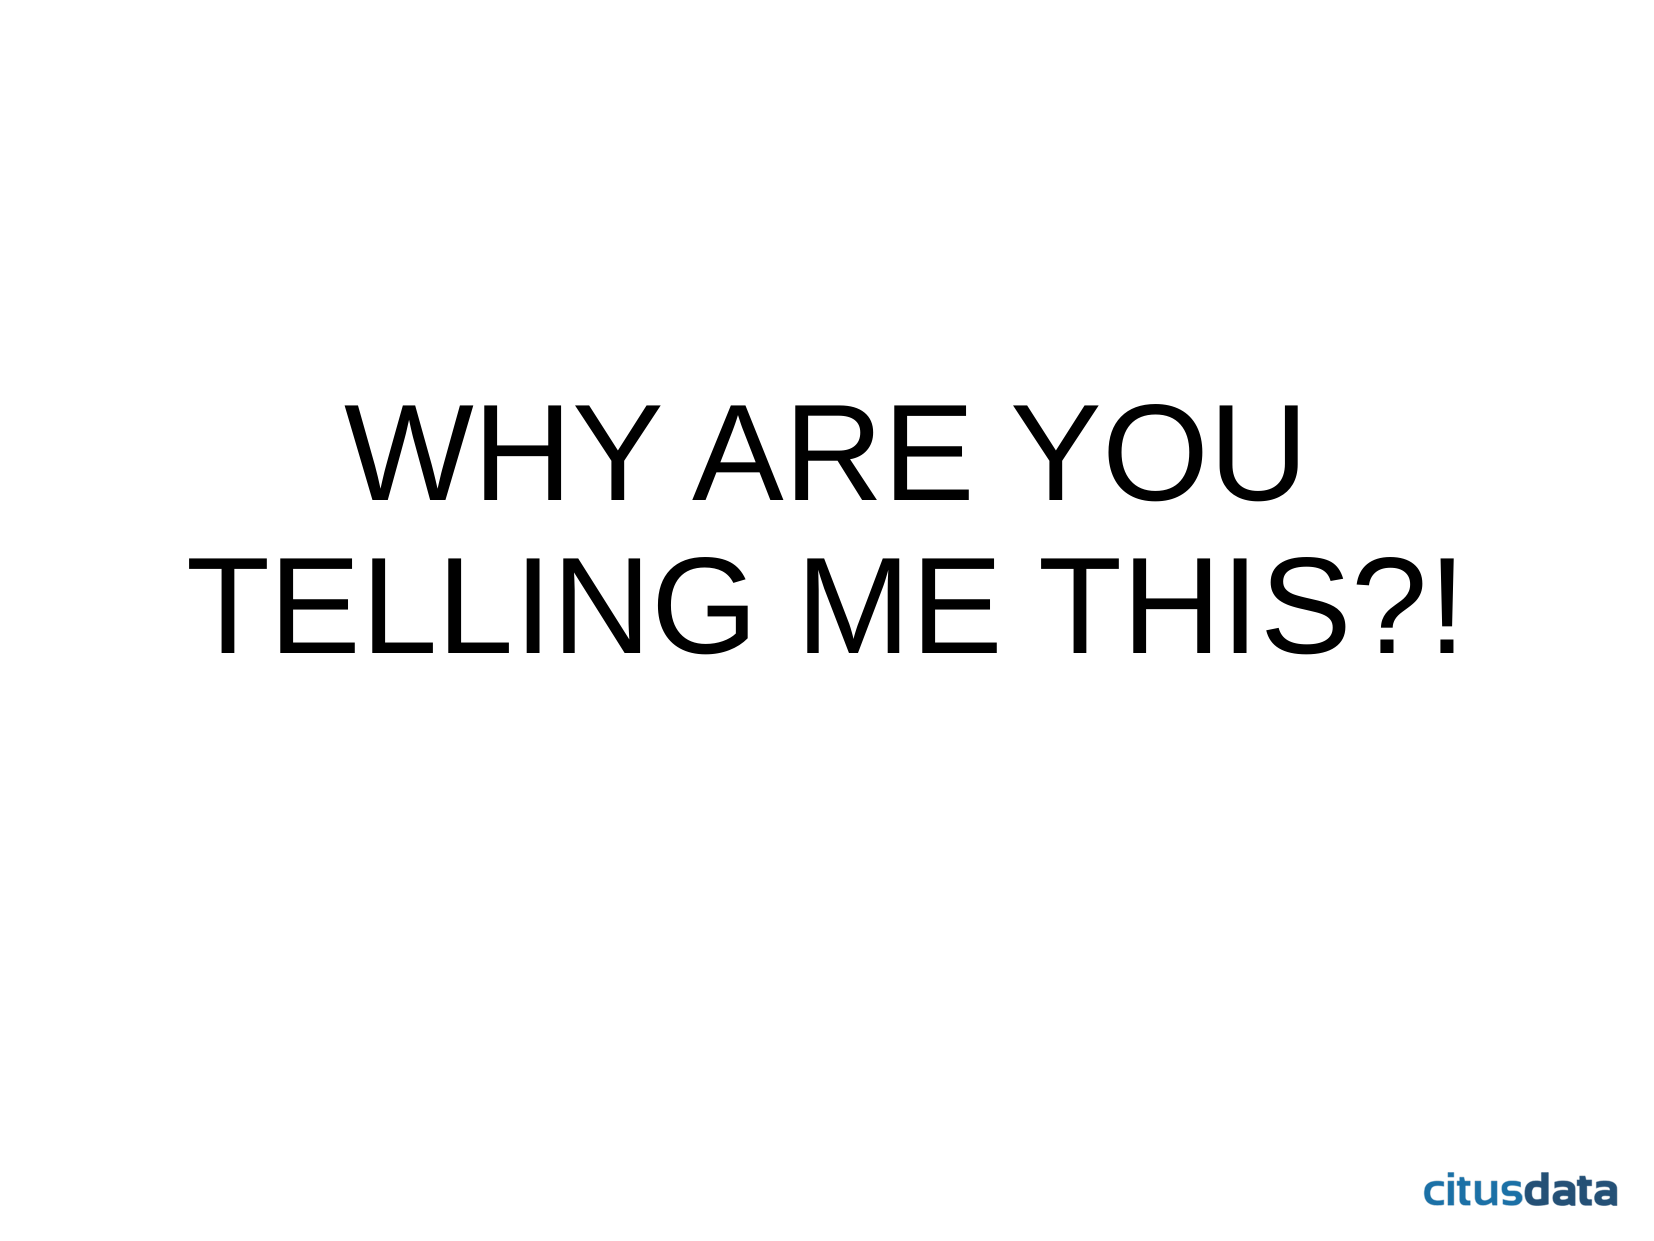

# WHY ARE YOU TELLING ME THIS?!